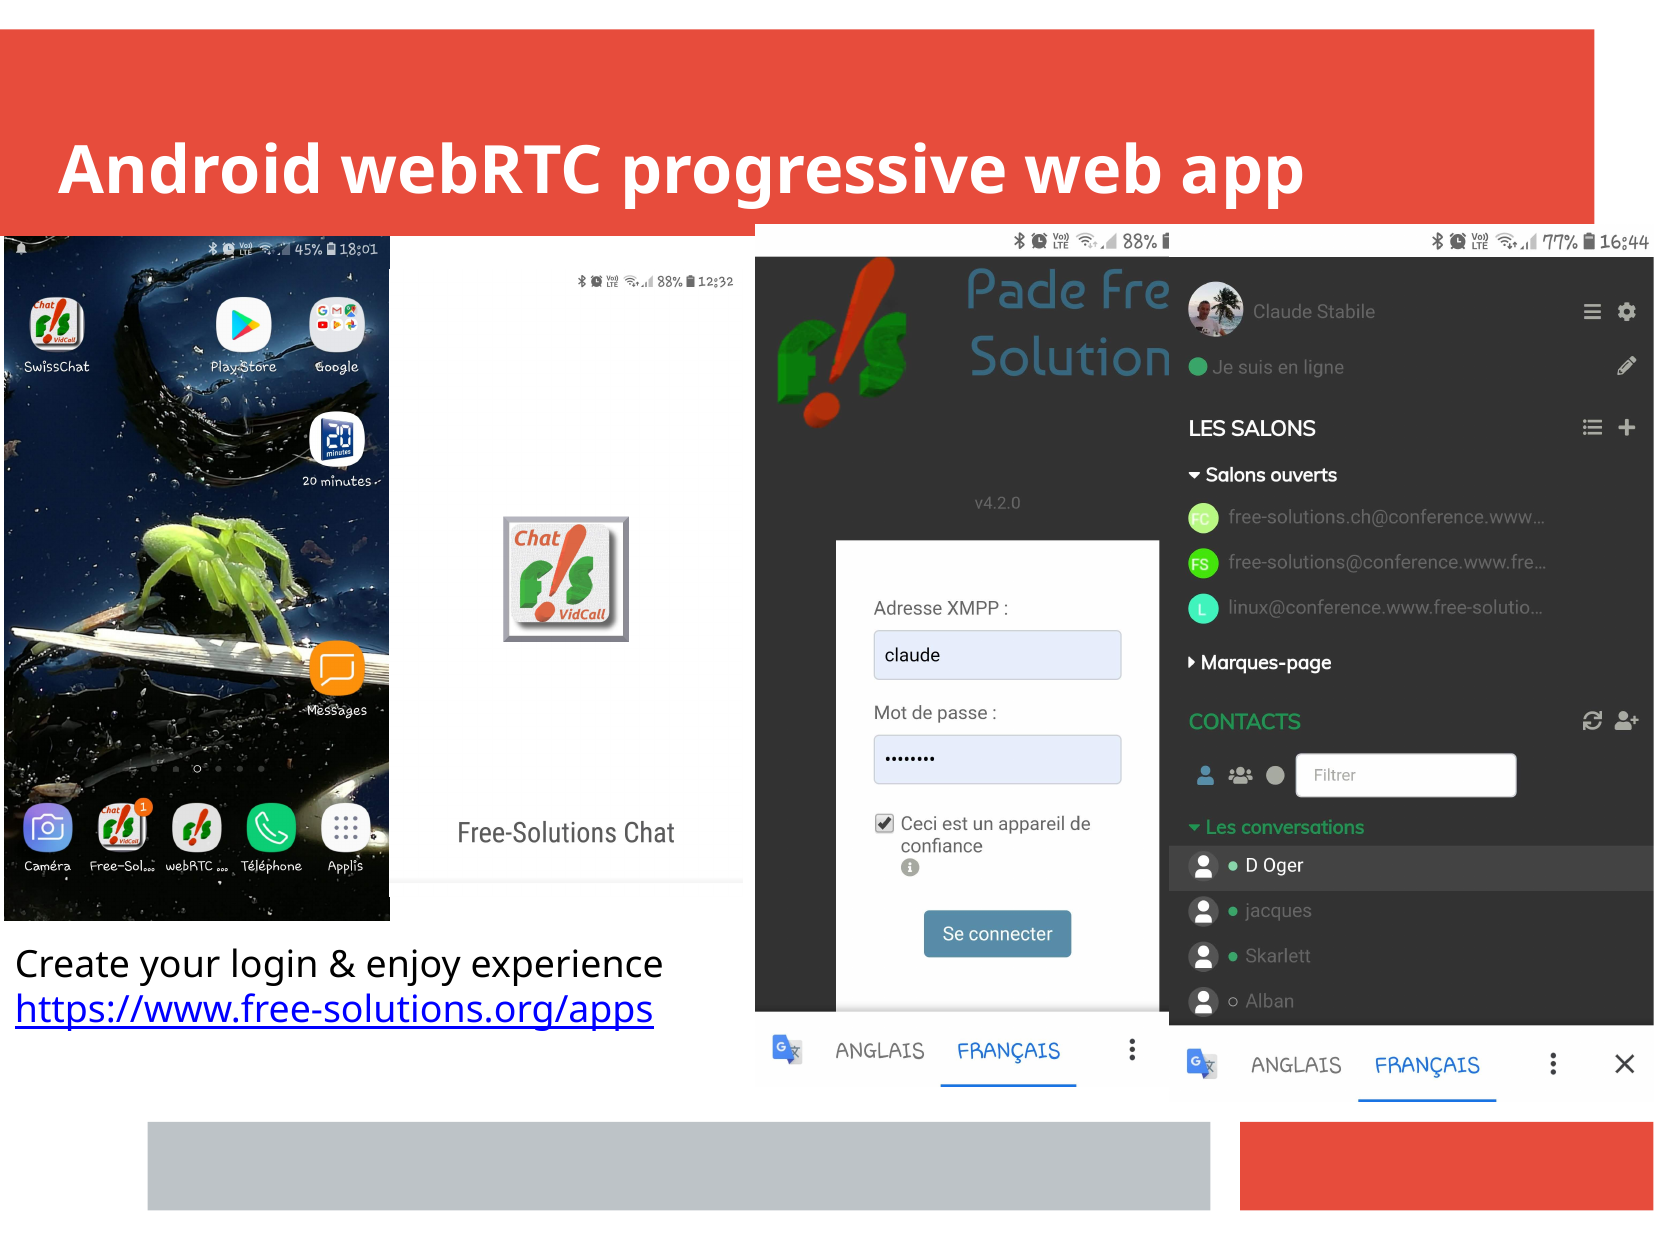

Android webRTC progressive web app
Create your login & enjoy experience
https://www.free-solutions.org/apps